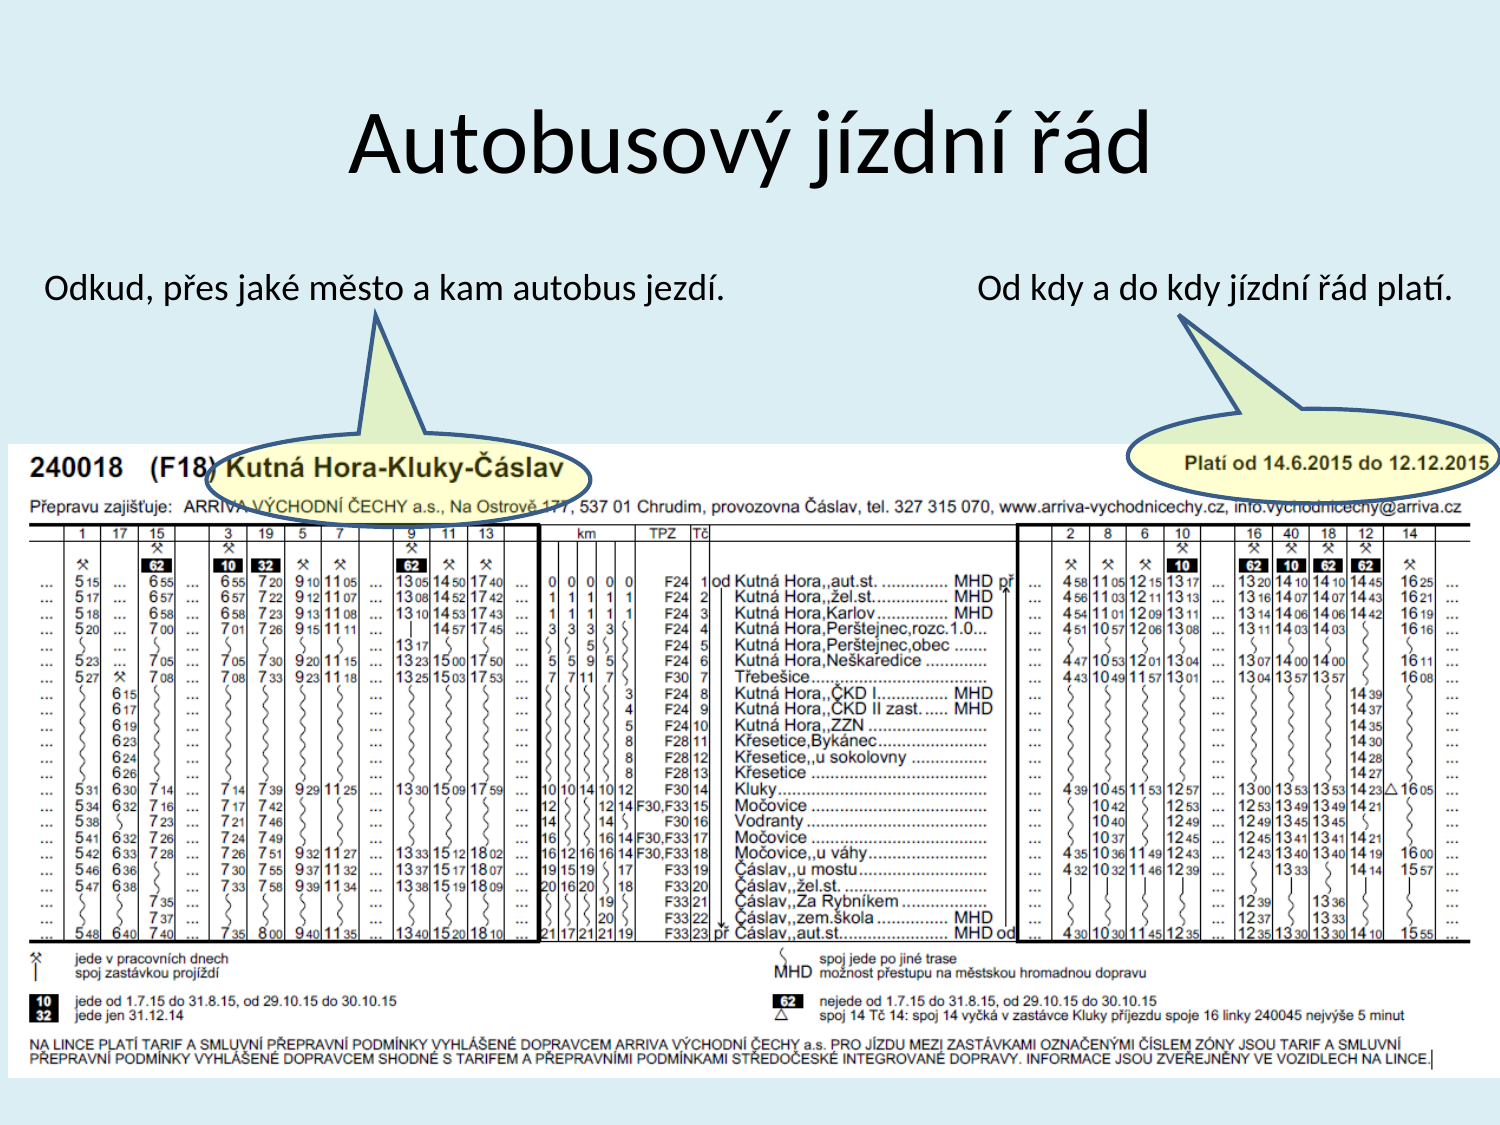

# Autobusový jízdní řád
Odkud, přes jaké město a kam autobus jezdí.
Od kdy a do kdy jízdní řád platí.